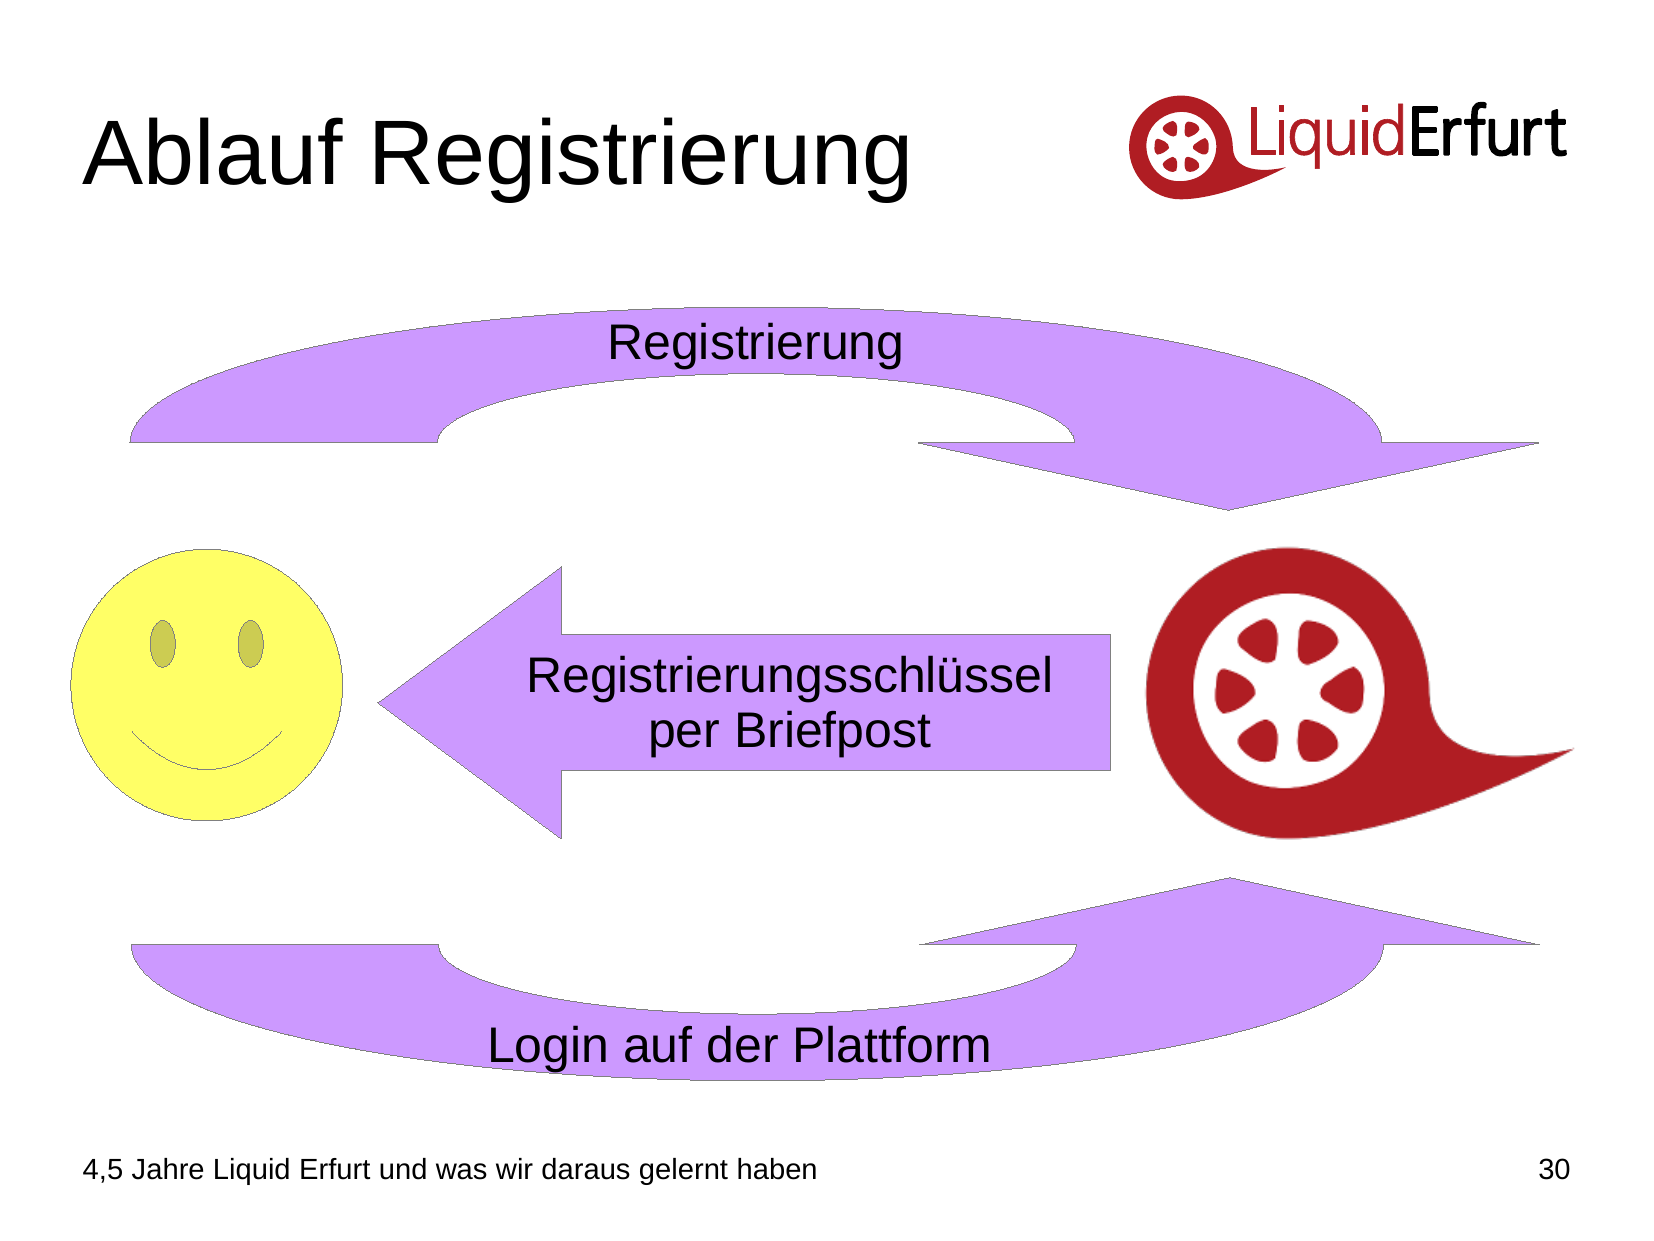

# Ablauf Registrierung
Registrierung
Registrierungsschlüssel
per Briefpost
Login auf der Plattform
4,5 Jahre Liquid Erfurt und was wir daraus gelernt haben
30